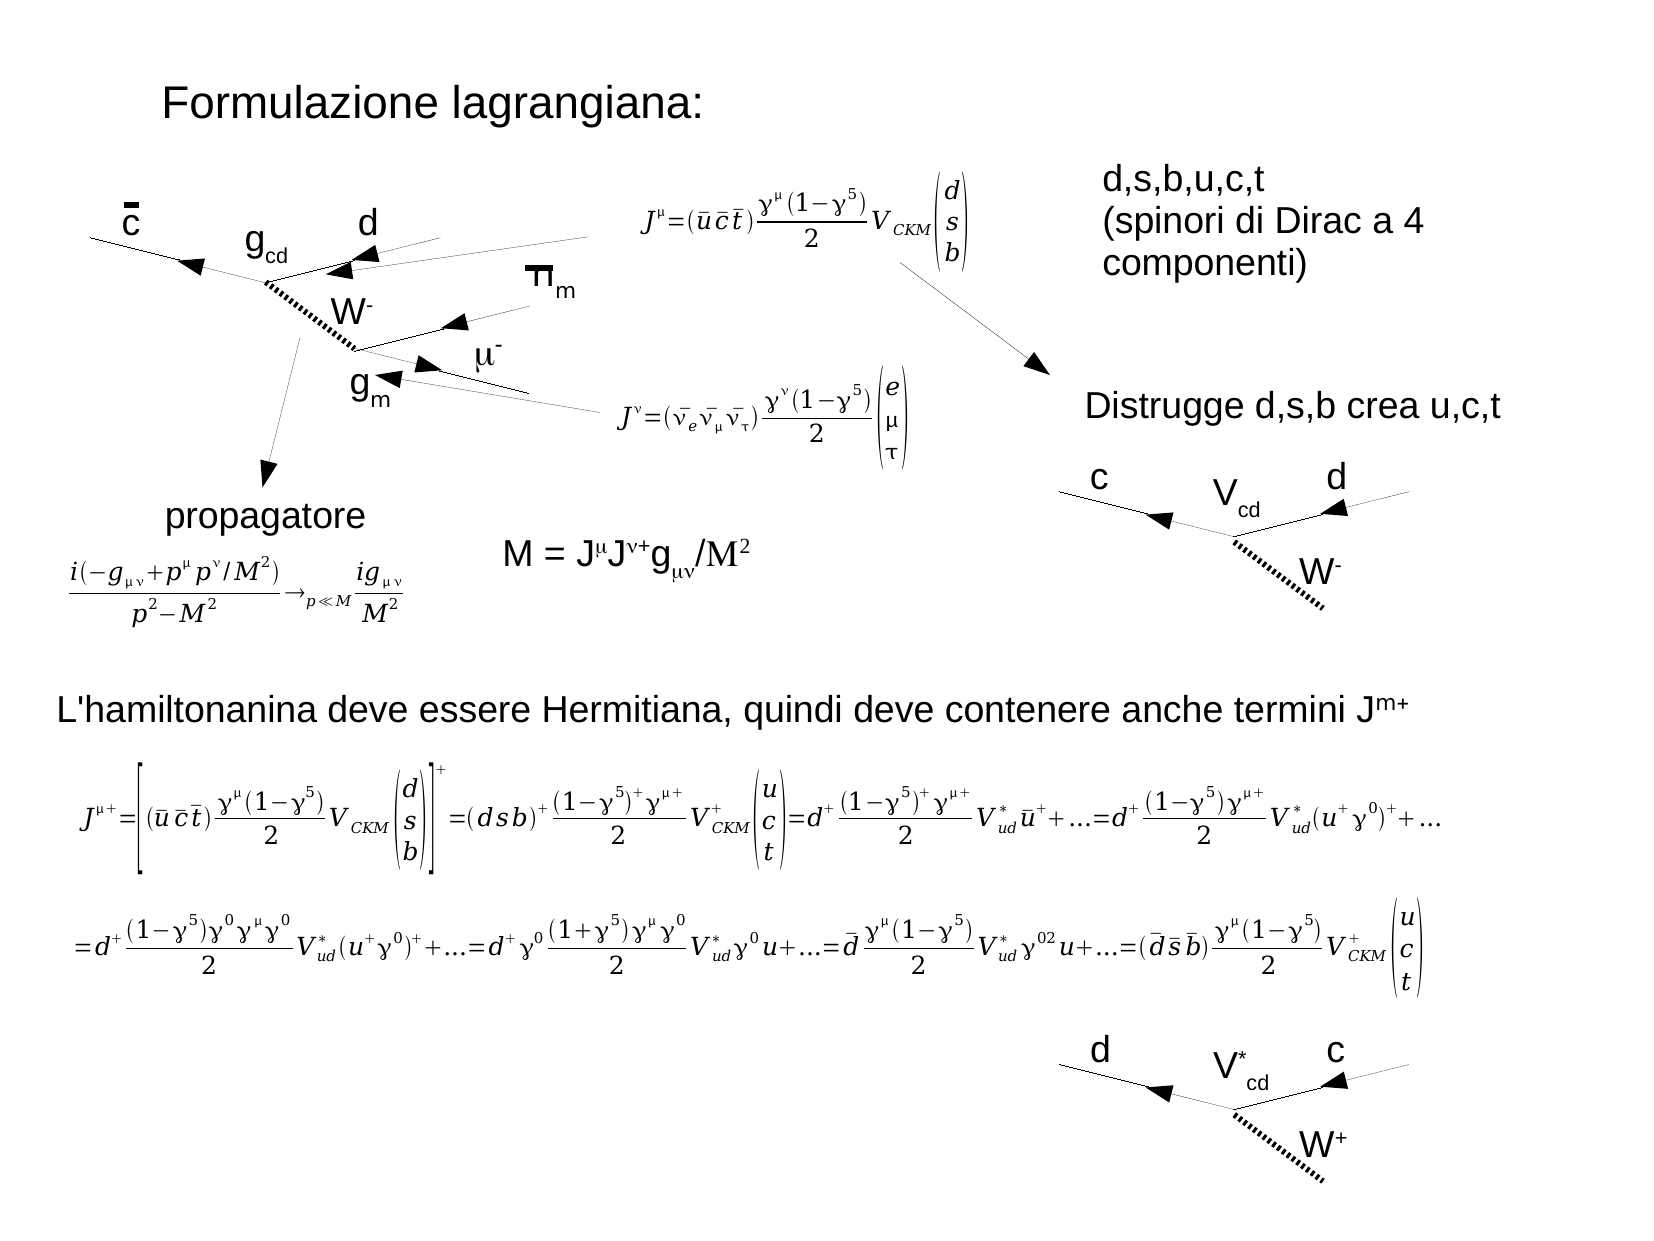

Formulazione lagrangiana:
d,s,b,u,c,t
(spinori di Dirac a 4 componenti)
c
d
gcd
nm
W-
m-
gm
Distrugge d,s,b crea u,c,t
c
d
Vcd
propagatore
M = JmJn+gmn/M2
W-
L'hamiltonanina deve essere Hermitiana, quindi deve contenere anche termini Jm+
d
c
V*cd
W+